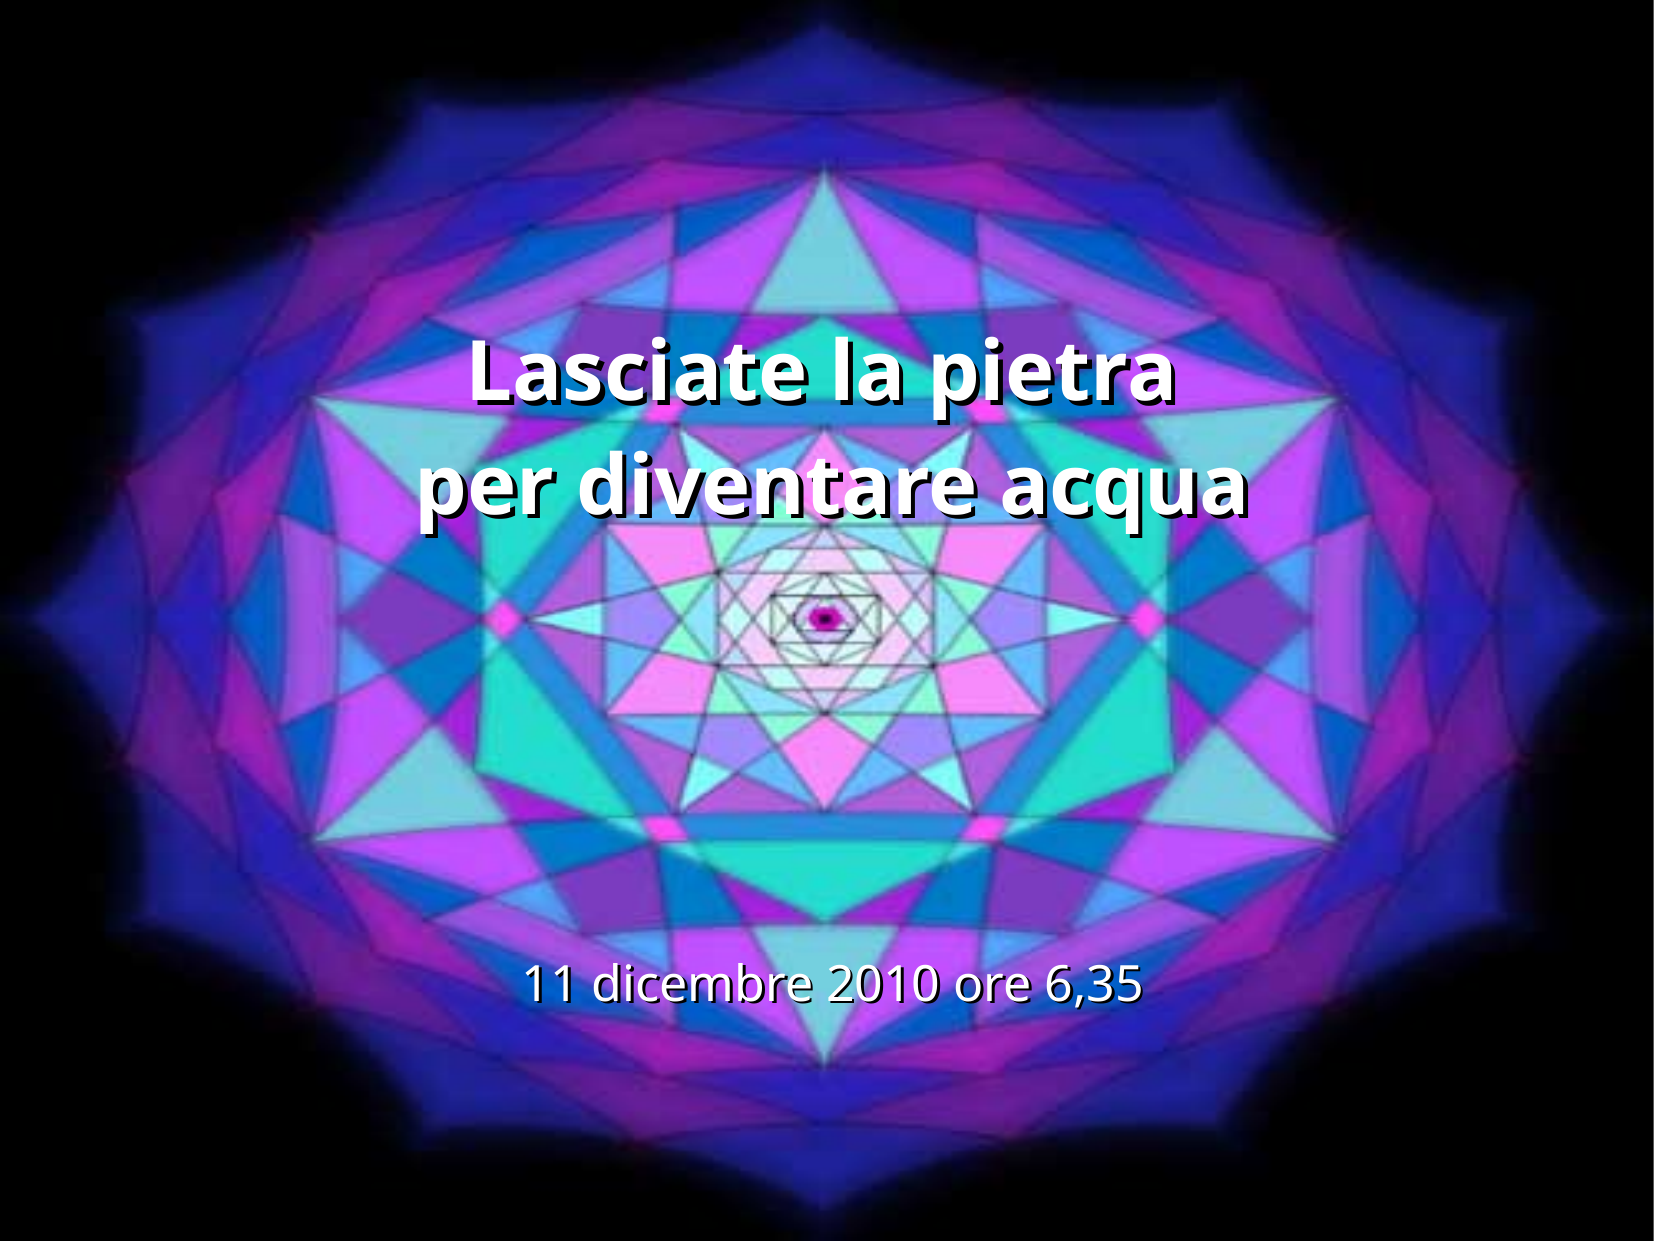

# Lasciate la pietra per diventare acqua 11 dicembre 2010 ore 6,35